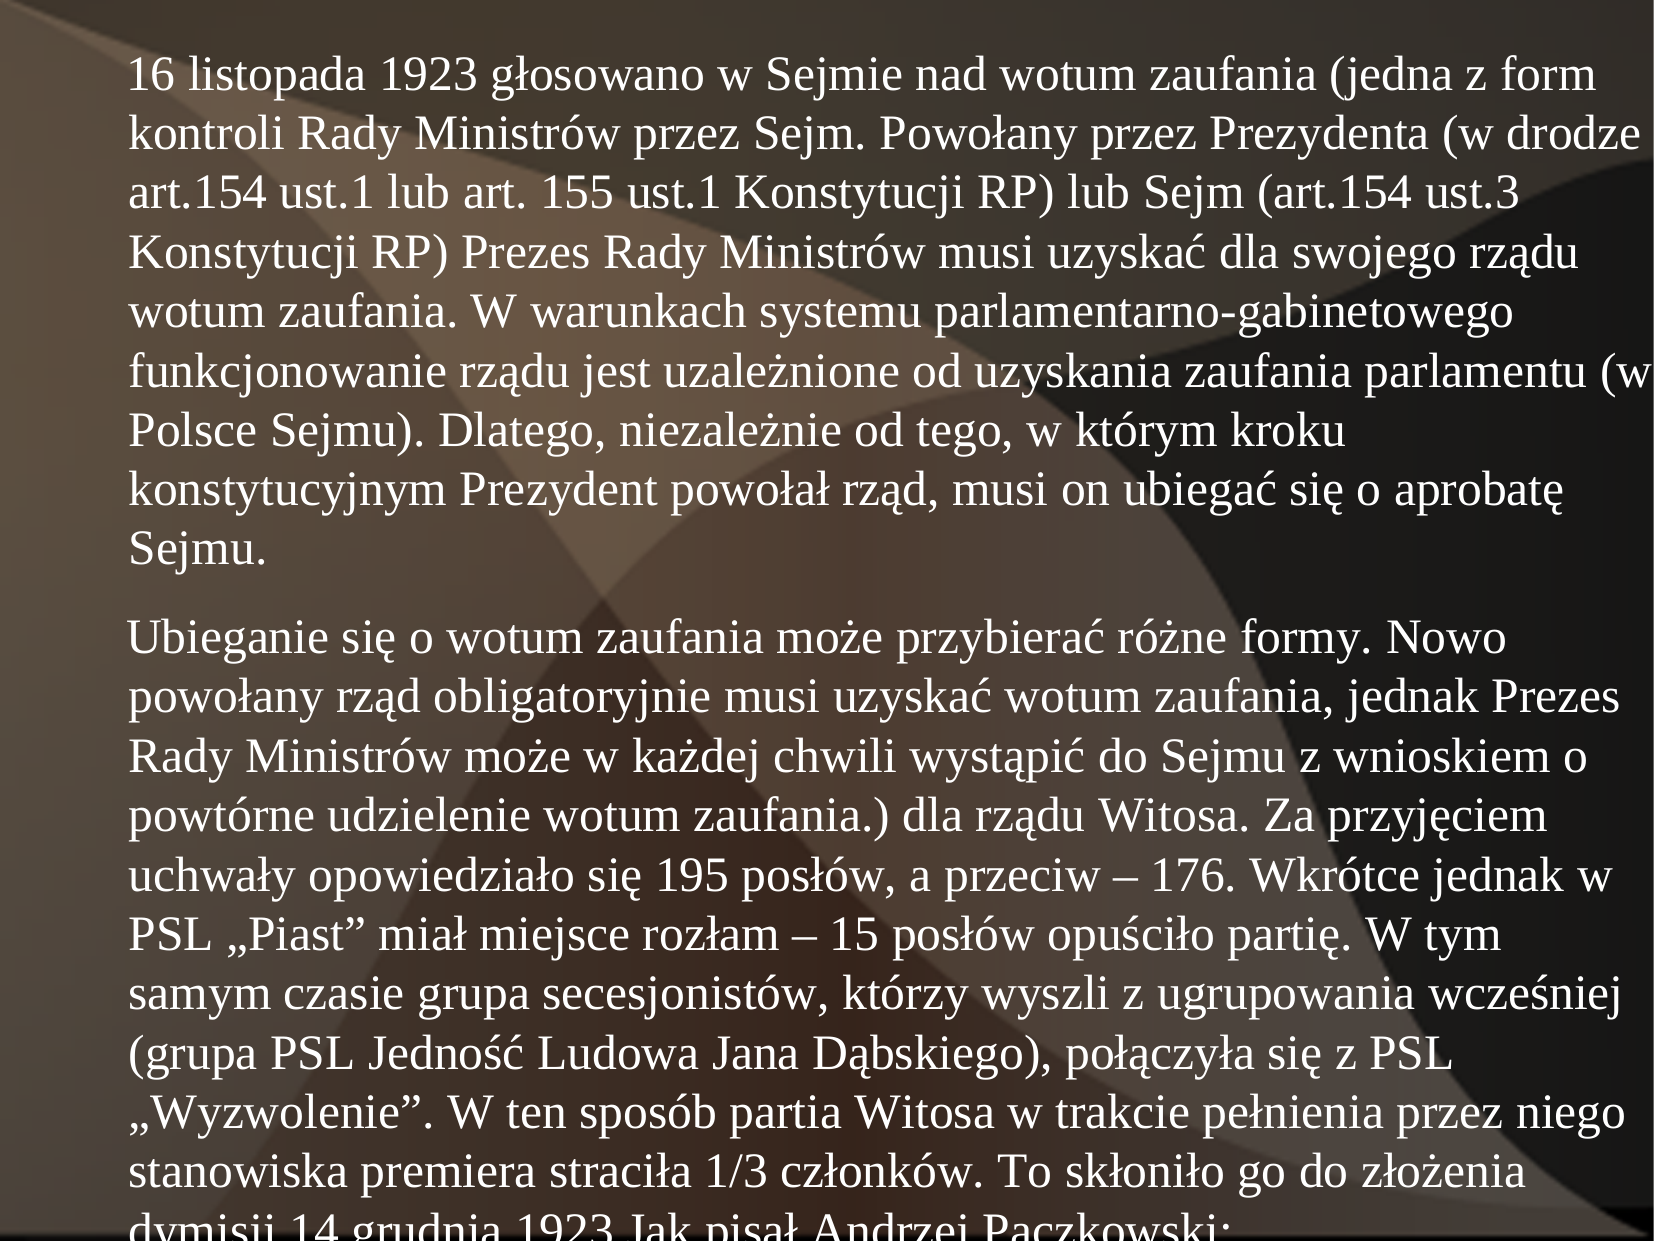

# 16 listopada 1923 głosowano w Sejmie nad wotum zaufania (jedna z form kontroli Rady Ministrów przez Sejm. Powołany przez Prezydenta (w drodze art.154 ust.1 lub art. 155 ust.1 Konstytucji RP) lub Sejm (art.154 ust.3 Konstytucji RP) Prezes Rady Ministrów musi uzyskać dla swojego rządu wotum zaufania. W warunkach systemu parlamentarno-gabinetowego funkcjonowanie rządu jest uzależnione od uzyskania zaufania parlamentu (w Polsce Sejmu). Dlatego, niezależnie od tego, w którym kroku konstytucyjnym Prezydent powołał rząd, musi on ubiegać się o aprobatę Sejmu.
 Ubieganie się o wotum zaufania może przybierać różne formy. Nowo powołany rząd obligatoryjnie musi uzyskać wotum zaufania, jednak Prezes Rady Ministrów może w każdej chwili wystąpić do Sejmu z wnioskiem o powtórne udzielenie wotum zaufania.) dla rządu Witosa. Za przyjęciem uchwały opowiedziało się 195 posłów, a przeciw – 176. Wkrótce jednak w PSL „Piast” miał miejsce rozłam – 15 posłów opuściło partię. W tym samym czasie grupa secesjonistów, którzy wyszli z ugrupowania wcześniej (grupa PSL Jedność Ludowa Jana Dąbskiego), połączyła się z PSL „Wyzwolenie”. W ten sposób partia Witosa w trakcie pełnienia przez niego stanowiska premiera straciła 1/3 członków. To skłoniło go do złożenia dymisji 14 grudnia 1923 Jak pisał Andrzej Paczkowski: